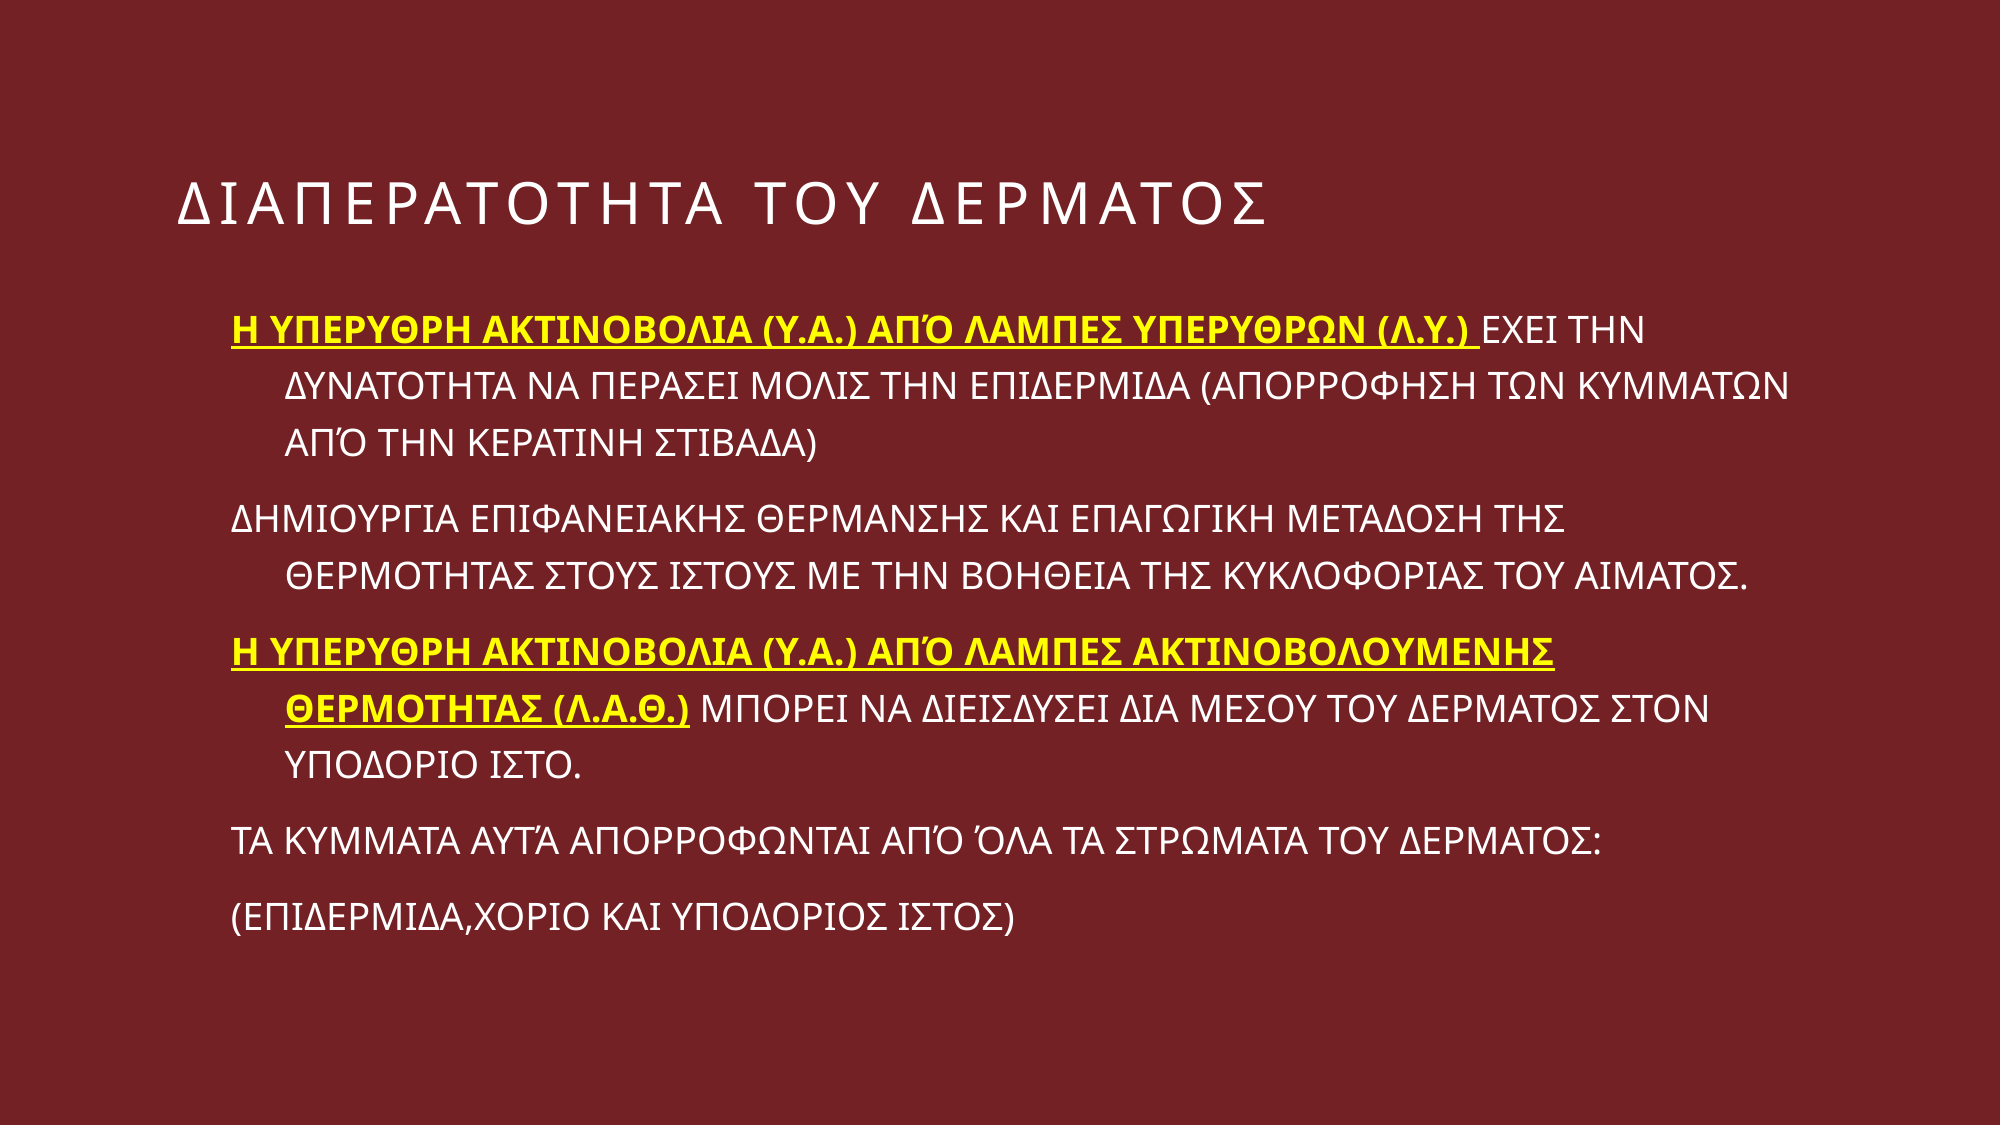

# ΔΙΑΠΕΡΑΤΟΤΗΤΑ ΤΟΥ ΔΕΡΜΑΤΟΣ
Η ΥΠΕΡΥΘΡΗ ΑΚΤΙΝΟΒΟΛΙΑ (Υ.Α.) ΑΠΌ ΛΑΜΠΕΣ ΥΠΕΡΥΘΡΩΝ (Λ.Υ.) ΕΧΕΙ ΤΗΝ ΔΥΝΑΤΟΤΗΤΑ ΝΑ ΠΕΡΑΣΕΙ ΜΟΛΙΣ ΤΗΝ ΕΠΙΔΕΡΜΙΔΑ (ΑΠΟΡΡΟΦΗΣΗ ΤΩΝ ΚΥΜΜΑΤΩΝ ΑΠΌ ΤΗΝ ΚΕΡΑΤΙΝΗ ΣΤΙΒΑΔΑ)
ΔΗΜΙΟΥΡΓΙΑ ΕΠΙΦΑΝΕΙΑΚΗΣ ΘΕΡΜΑΝΣΗΣ ΚΑΙ ΕΠΑΓΩΓΙΚΗ ΜΕΤΑΔΟΣΗ ΤΗΣ ΘΕΡΜΟΤΗΤΑΣ ΣΤΟΥΣ ΙΣΤΟΥΣ ΜΕ ΤΗΝ ΒΟΗΘΕΙΑ ΤΗΣ ΚΥΚΛΟΦΟΡΙΑΣ ΤΟΥ ΑΙΜΑΤΟΣ.
Η ΥΠΕΡΥΘΡΗ ΑΚΤΙΝΟΒΟΛΙΑ (Υ.Α.) ΑΠΌ ΛΑΜΠΕΣ ΑΚΤΙΝΟΒΟΛΟΥΜΕΝΗΣ ΘΕΡΜΟΤΗΤΑΣ (Λ.Α.Θ.) ΜΠΟΡΕΙ ΝΑ ΔΙΕΙΣΔΥΣΕΙ ΔΙΑ ΜΕΣΟΥ ΤΟΥ ΔΕΡΜΑΤΟΣ ΣΤΟΝ ΥΠΟΔΟΡΙΟ ΙΣΤΟ.
ΤΑ ΚΥΜΜΑΤΑ ΑΥΤΆ ΑΠΟΡΡΟΦΩΝΤΑΙ ΑΠΌ ΌΛΑ ΤΑ ΣΤΡΩΜΑΤΑ ΤΟΥ ΔΕΡΜΑΤΟΣ:
(ΕΠΙΔΕΡΜΙΔΑ,ΧΟΡΙΟ ΚΑΙ ΥΠΟΔΟΡΙΟΣ ΙΣΤΟΣ)